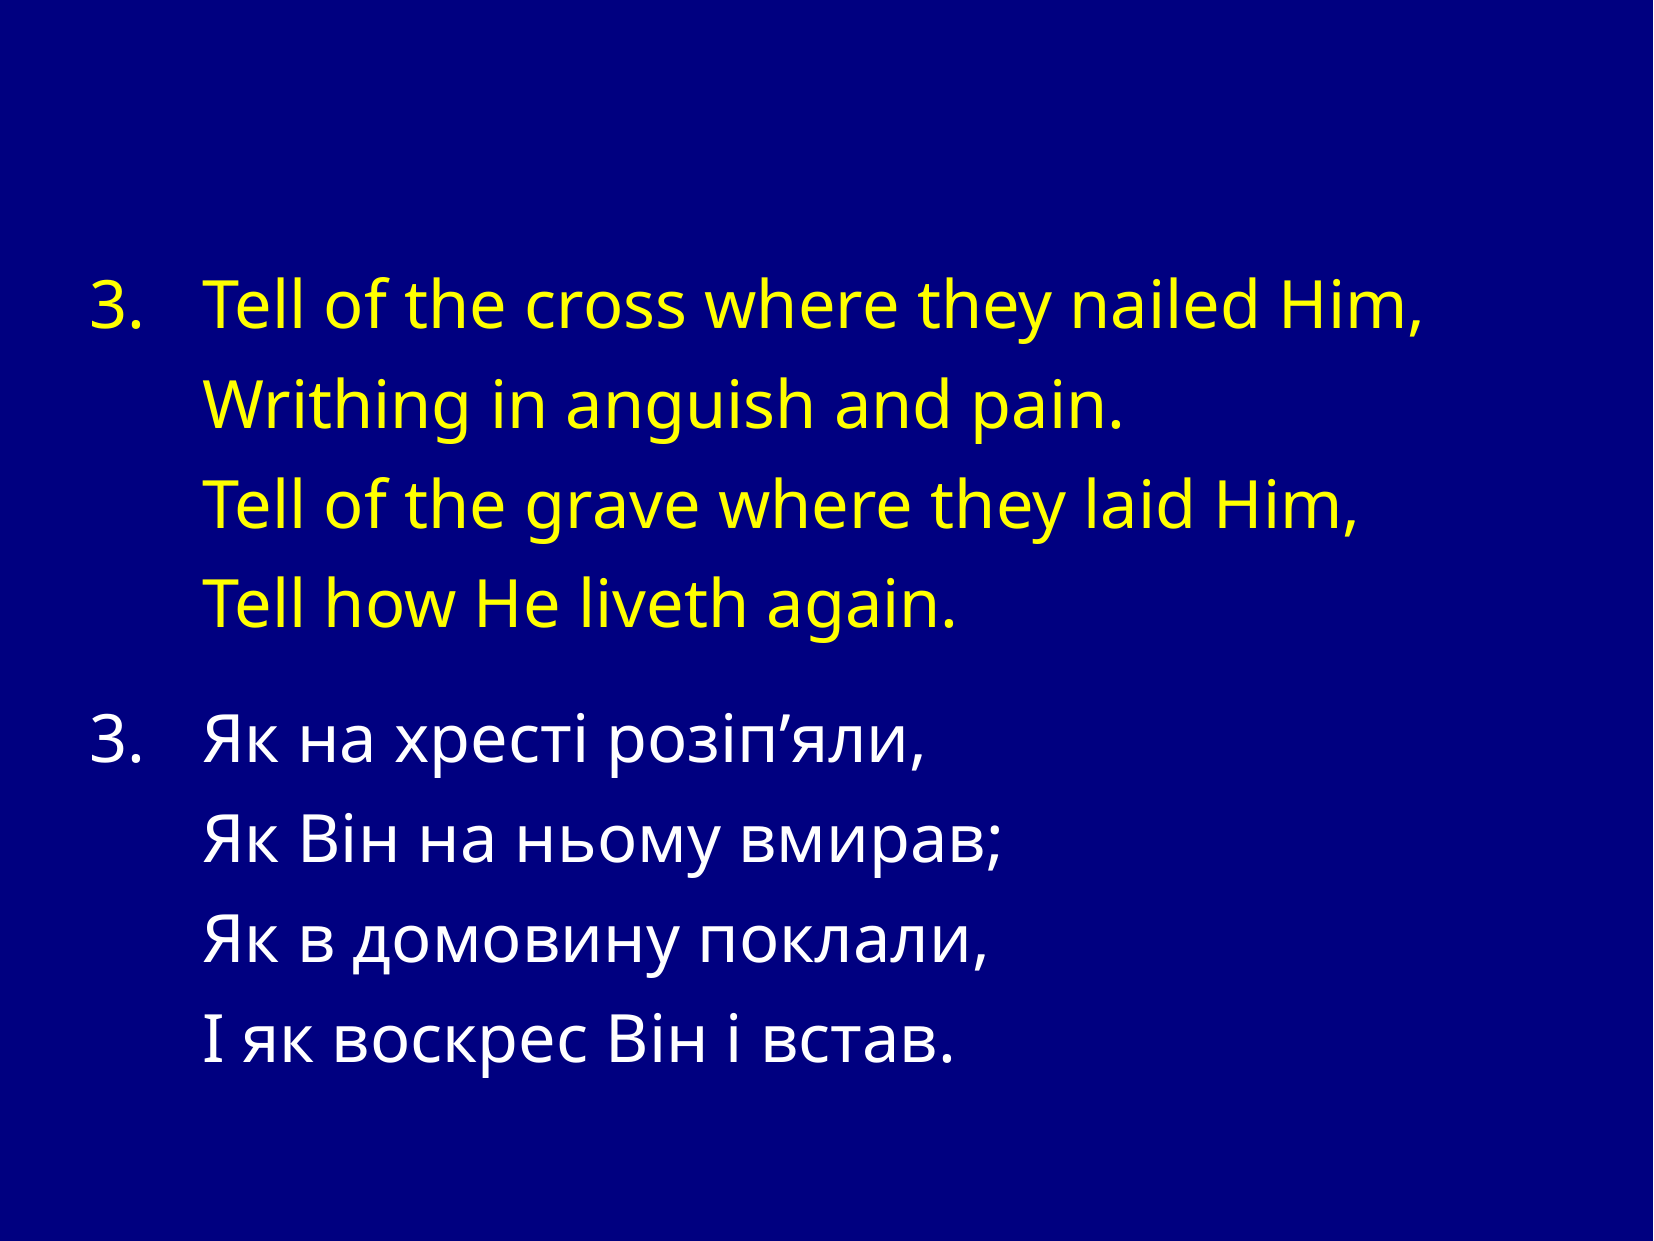

3.	Tell of the cross where they nailed Him,
	Writhing in anguish and pain.
	Tell of the grave where they laid Him,
	Tell how He liveth again.
3.	Як на хресті розіп’яли,
	Як Він на ньому вмирав;
	Як в домовину поклали,
	І як воскрес Він і встав.